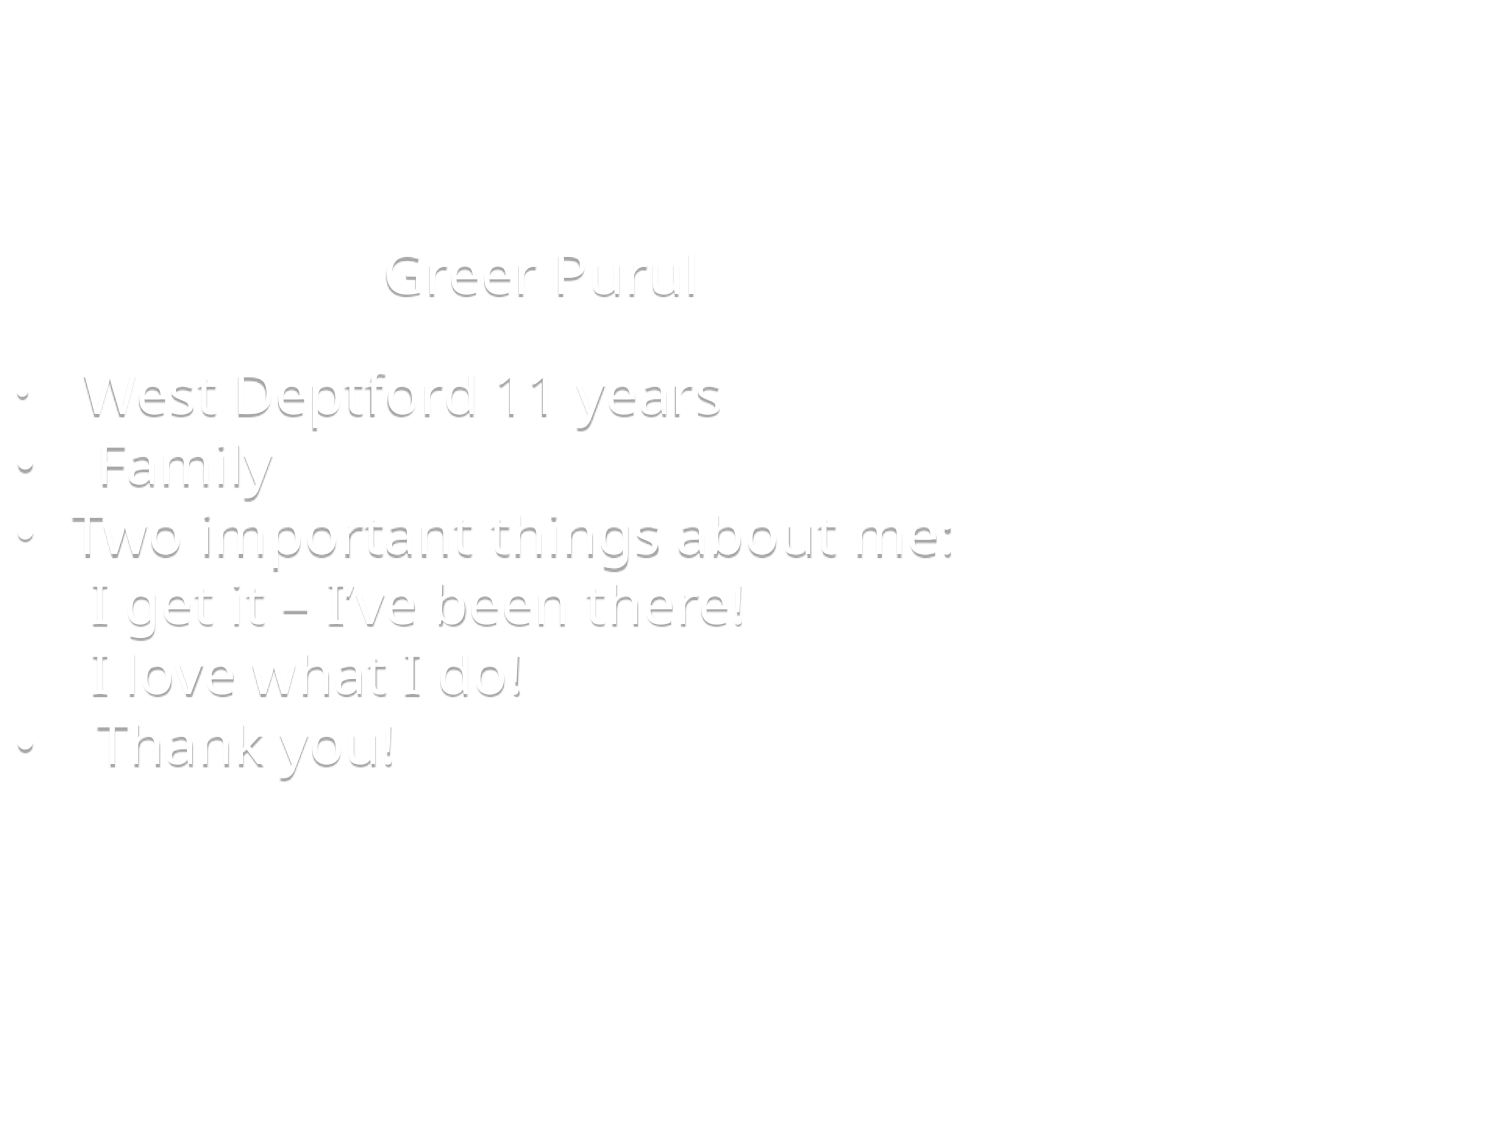

Greer Purul
 West Deptford 11 years
 Family
Two important things about me:
	I get it – I’ve been there!
	I love what I do!
 Thank you!